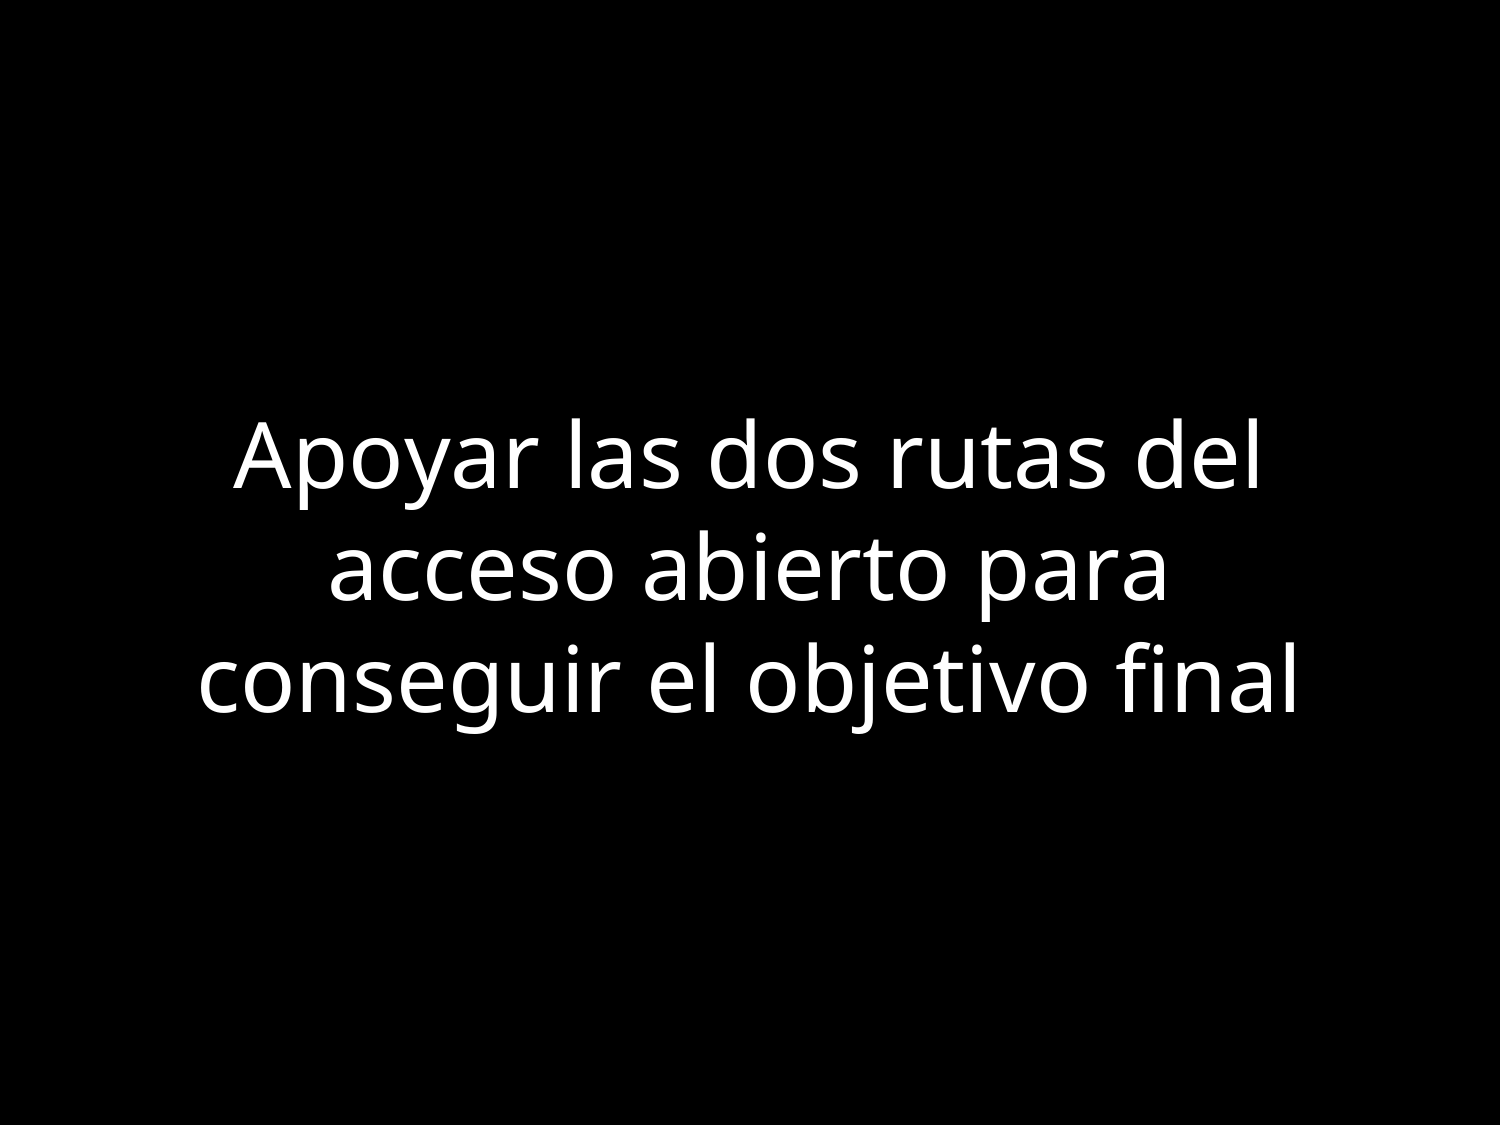

# Apoyar las dos rutas del acceso abierto para conseguir el objetivo final